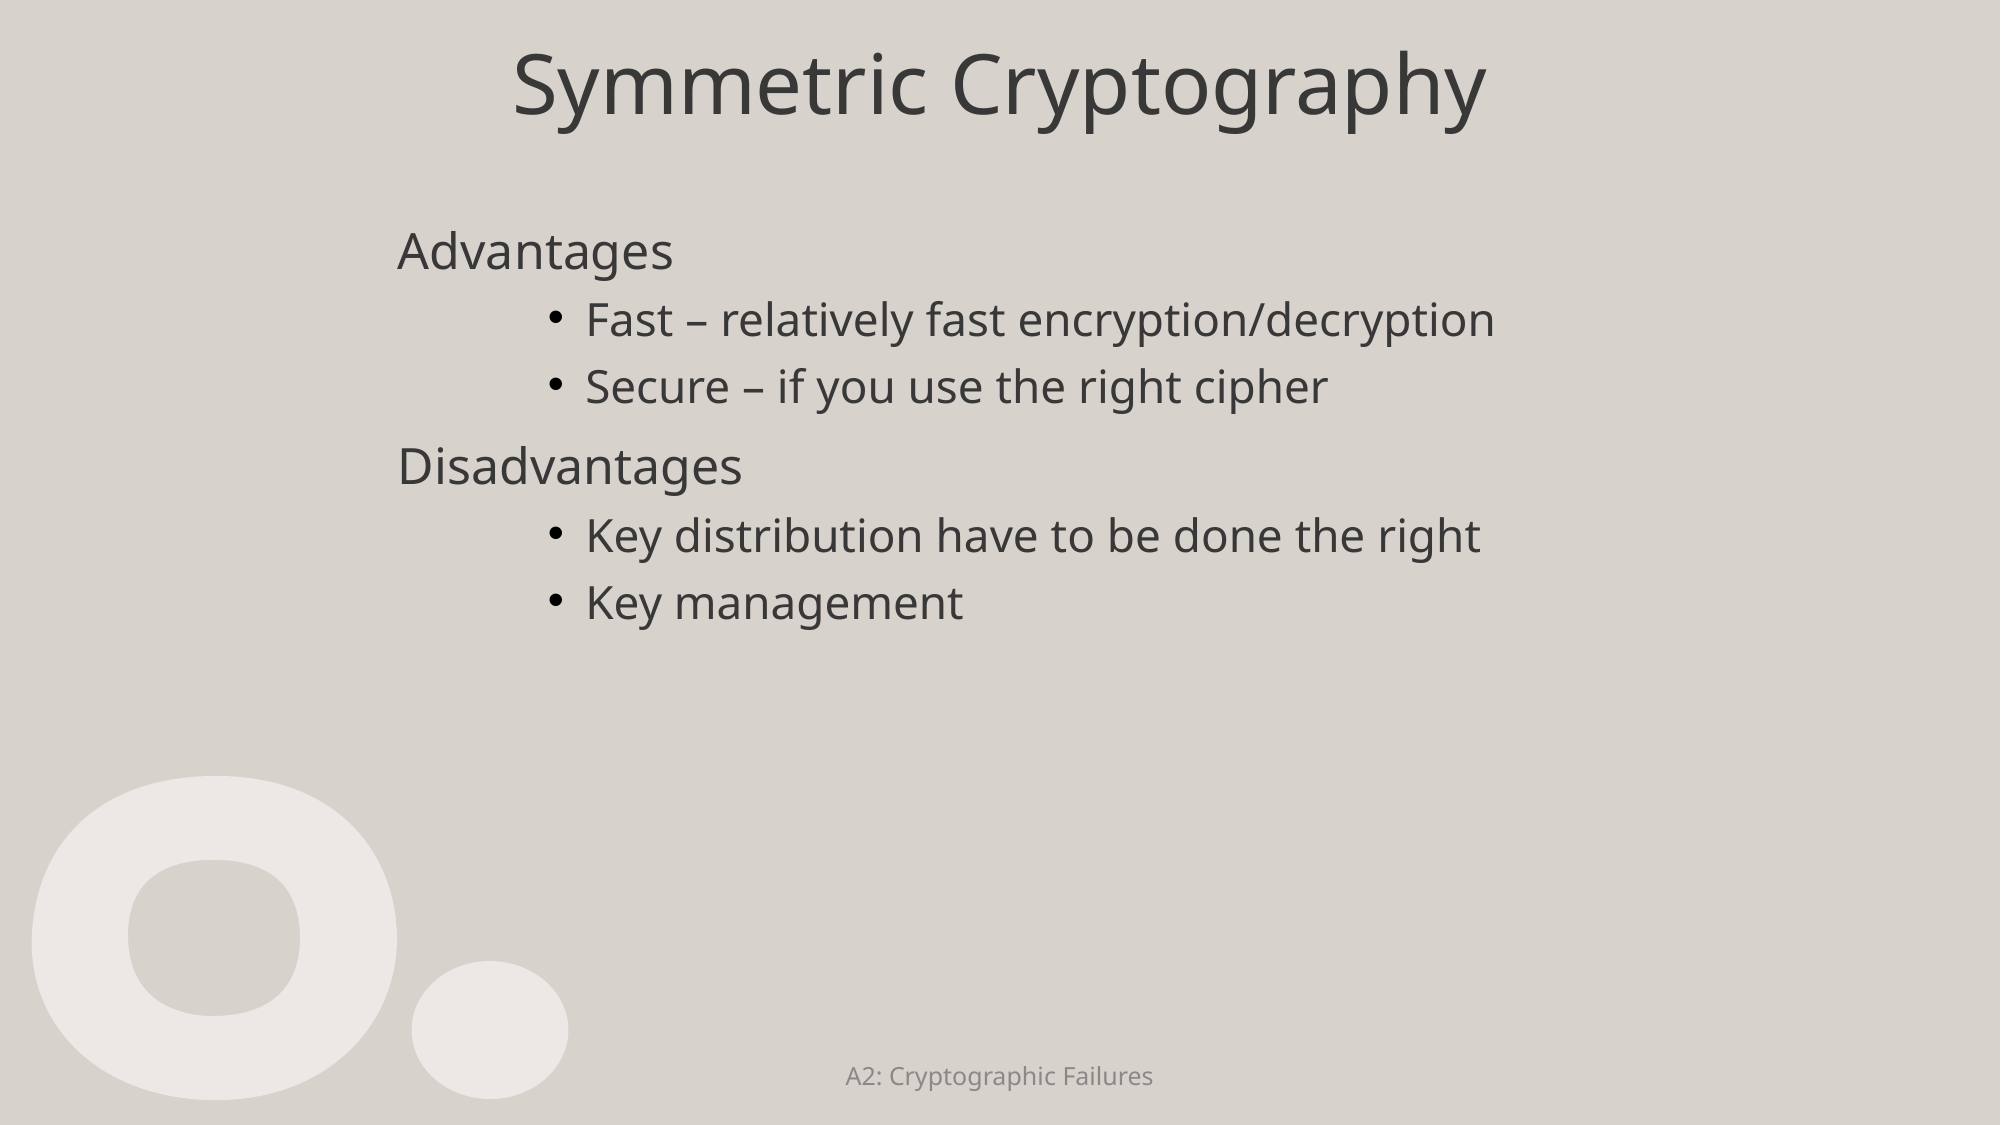

Symmetric Cryptography
# Advantages
Fast – relatively fast encryption/decryption
Secure – if you use the right cipher
Disadvantages
Key distribution have to be done the right
Key management
A2: Cryptographic Failures